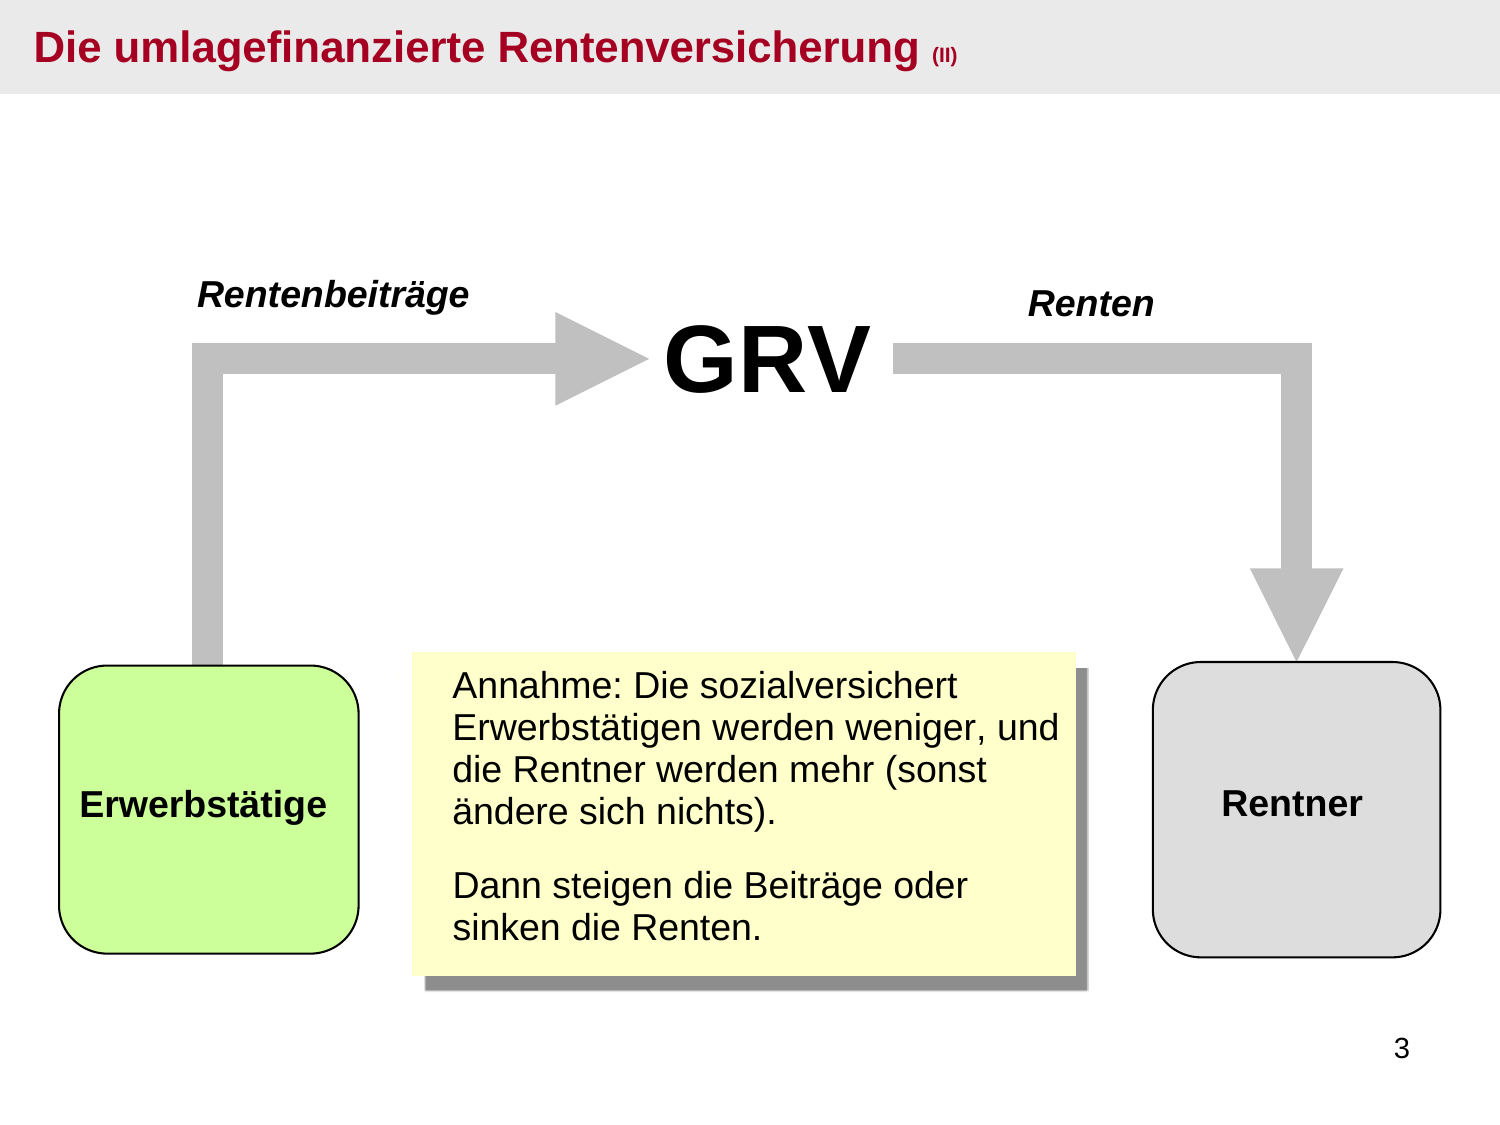

Die umlagefinanzierte Rentenversicherung (II)
Rentenbeiträge
Renten
GRV
Annahme: Die sozialversichert Erwerbstätigen werden weniger, und die Rentner werden mehr (sonst ändere sich nichts).
 Rentner
Erwerbstätige
Dann steigen die Beiträge oder sinken die Renten.
3